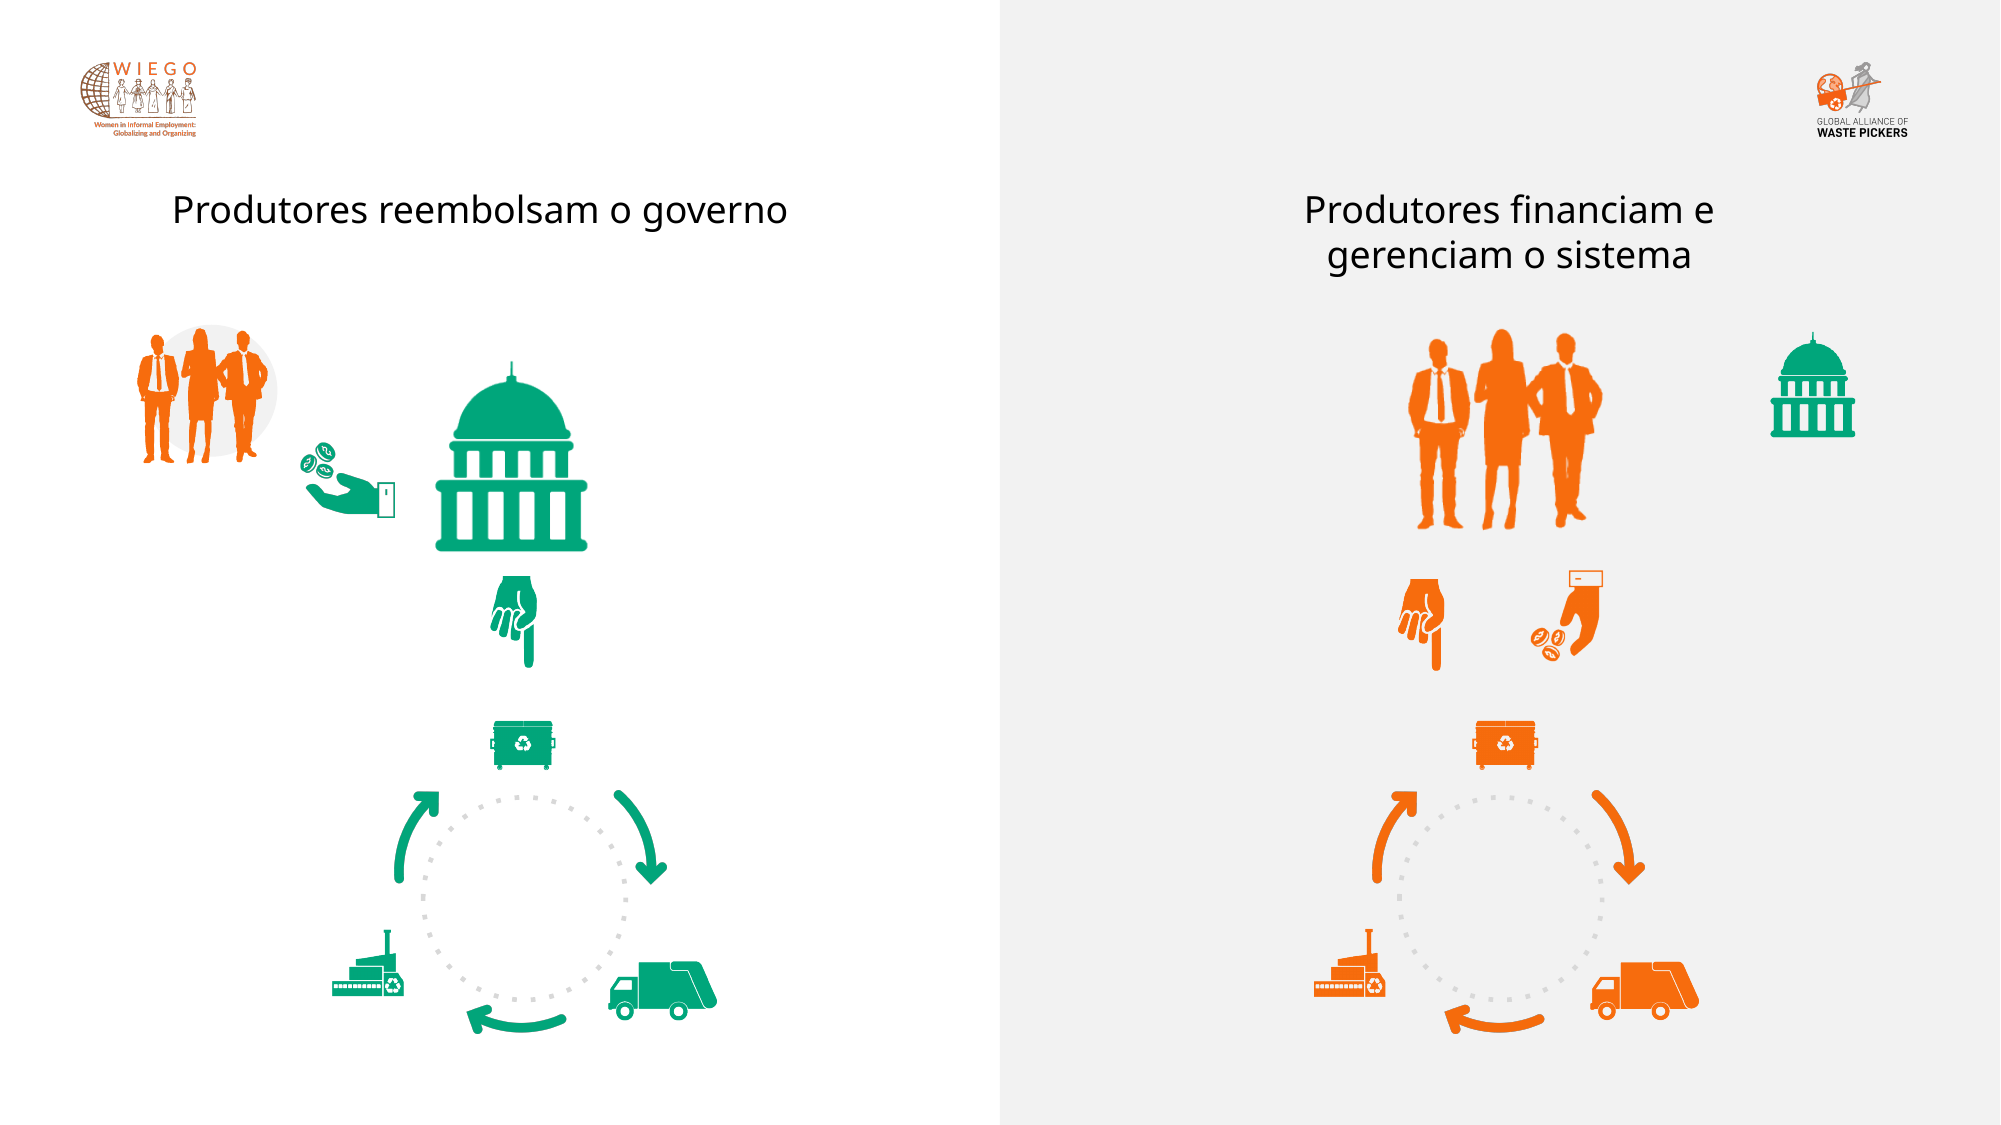

Produtores reembolsam o governo
Produtores financiam e gerenciam o sistema